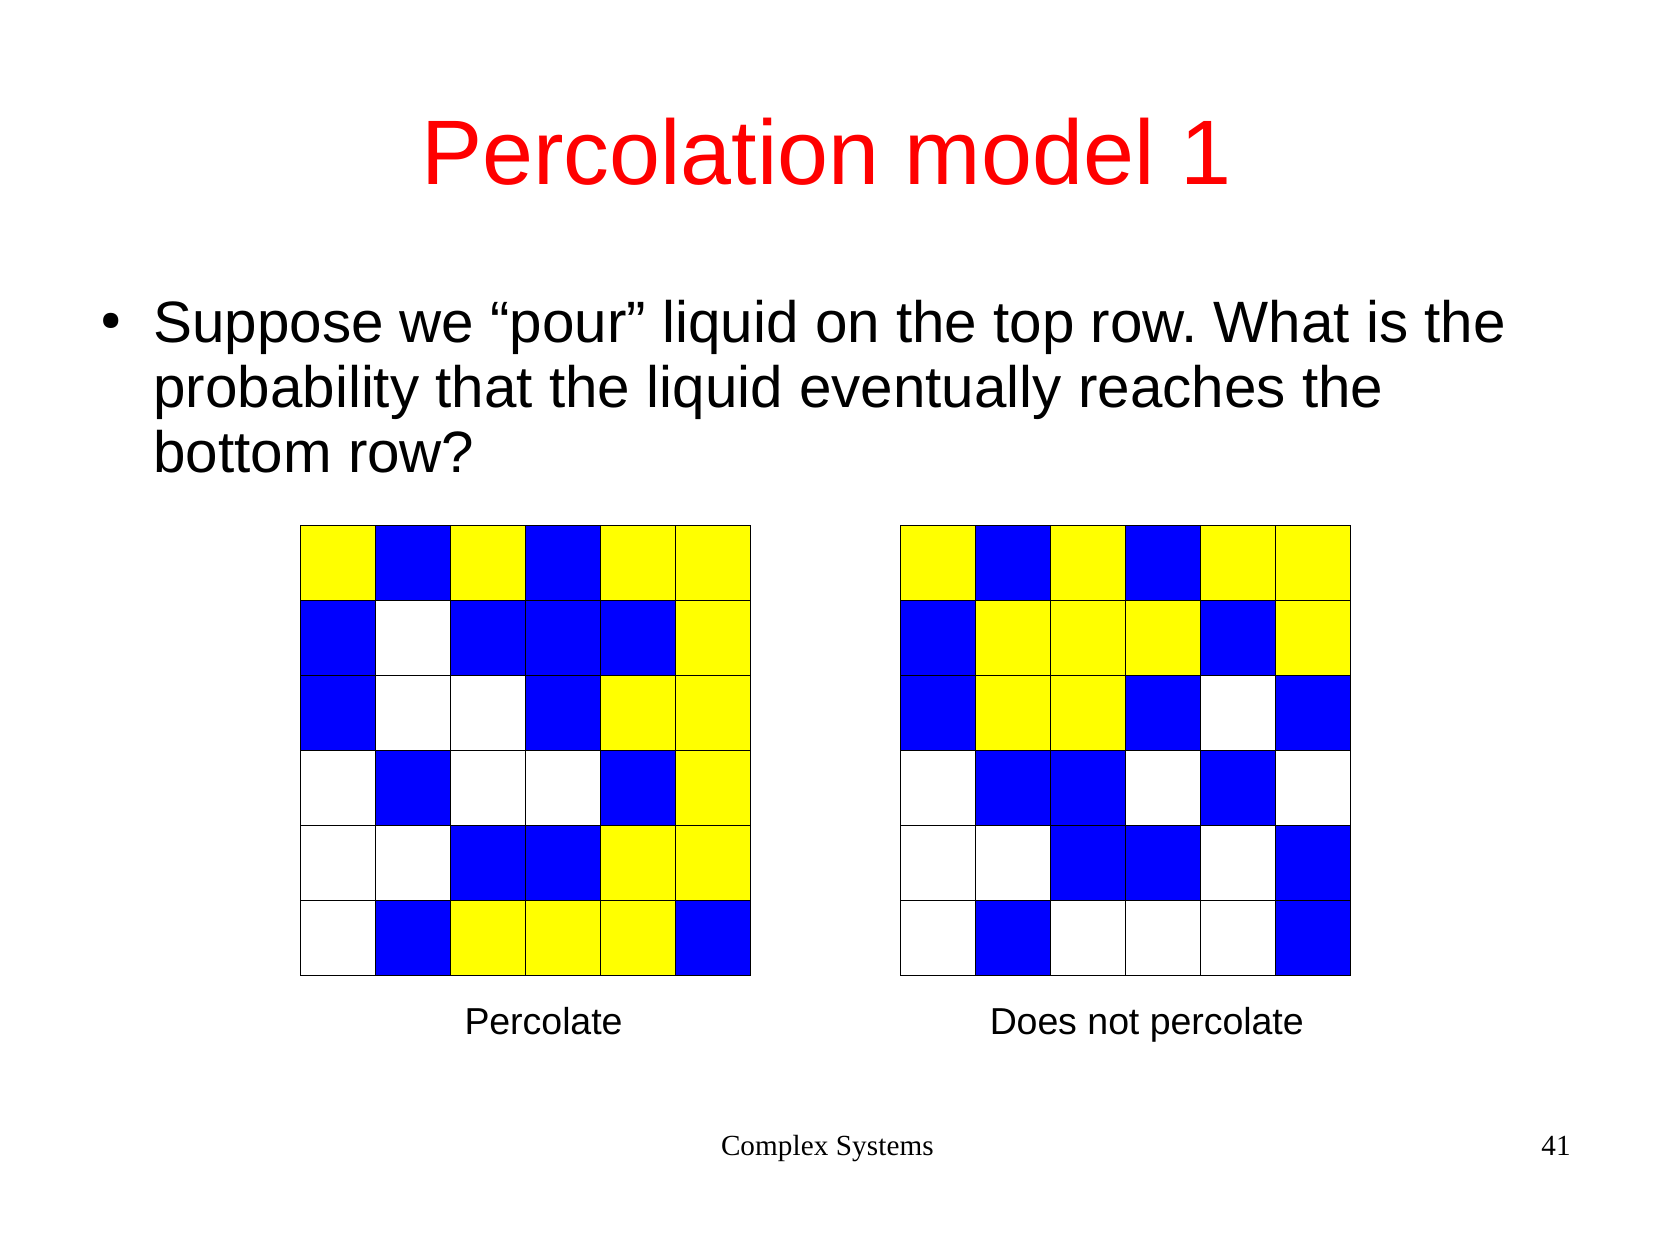

# Percolation model 1
Suppose we “pour” liquid on the top row. What is the probability that the liquid eventually reaches the bottom row?
Percolate
Does not percolate
Complex Systems
41